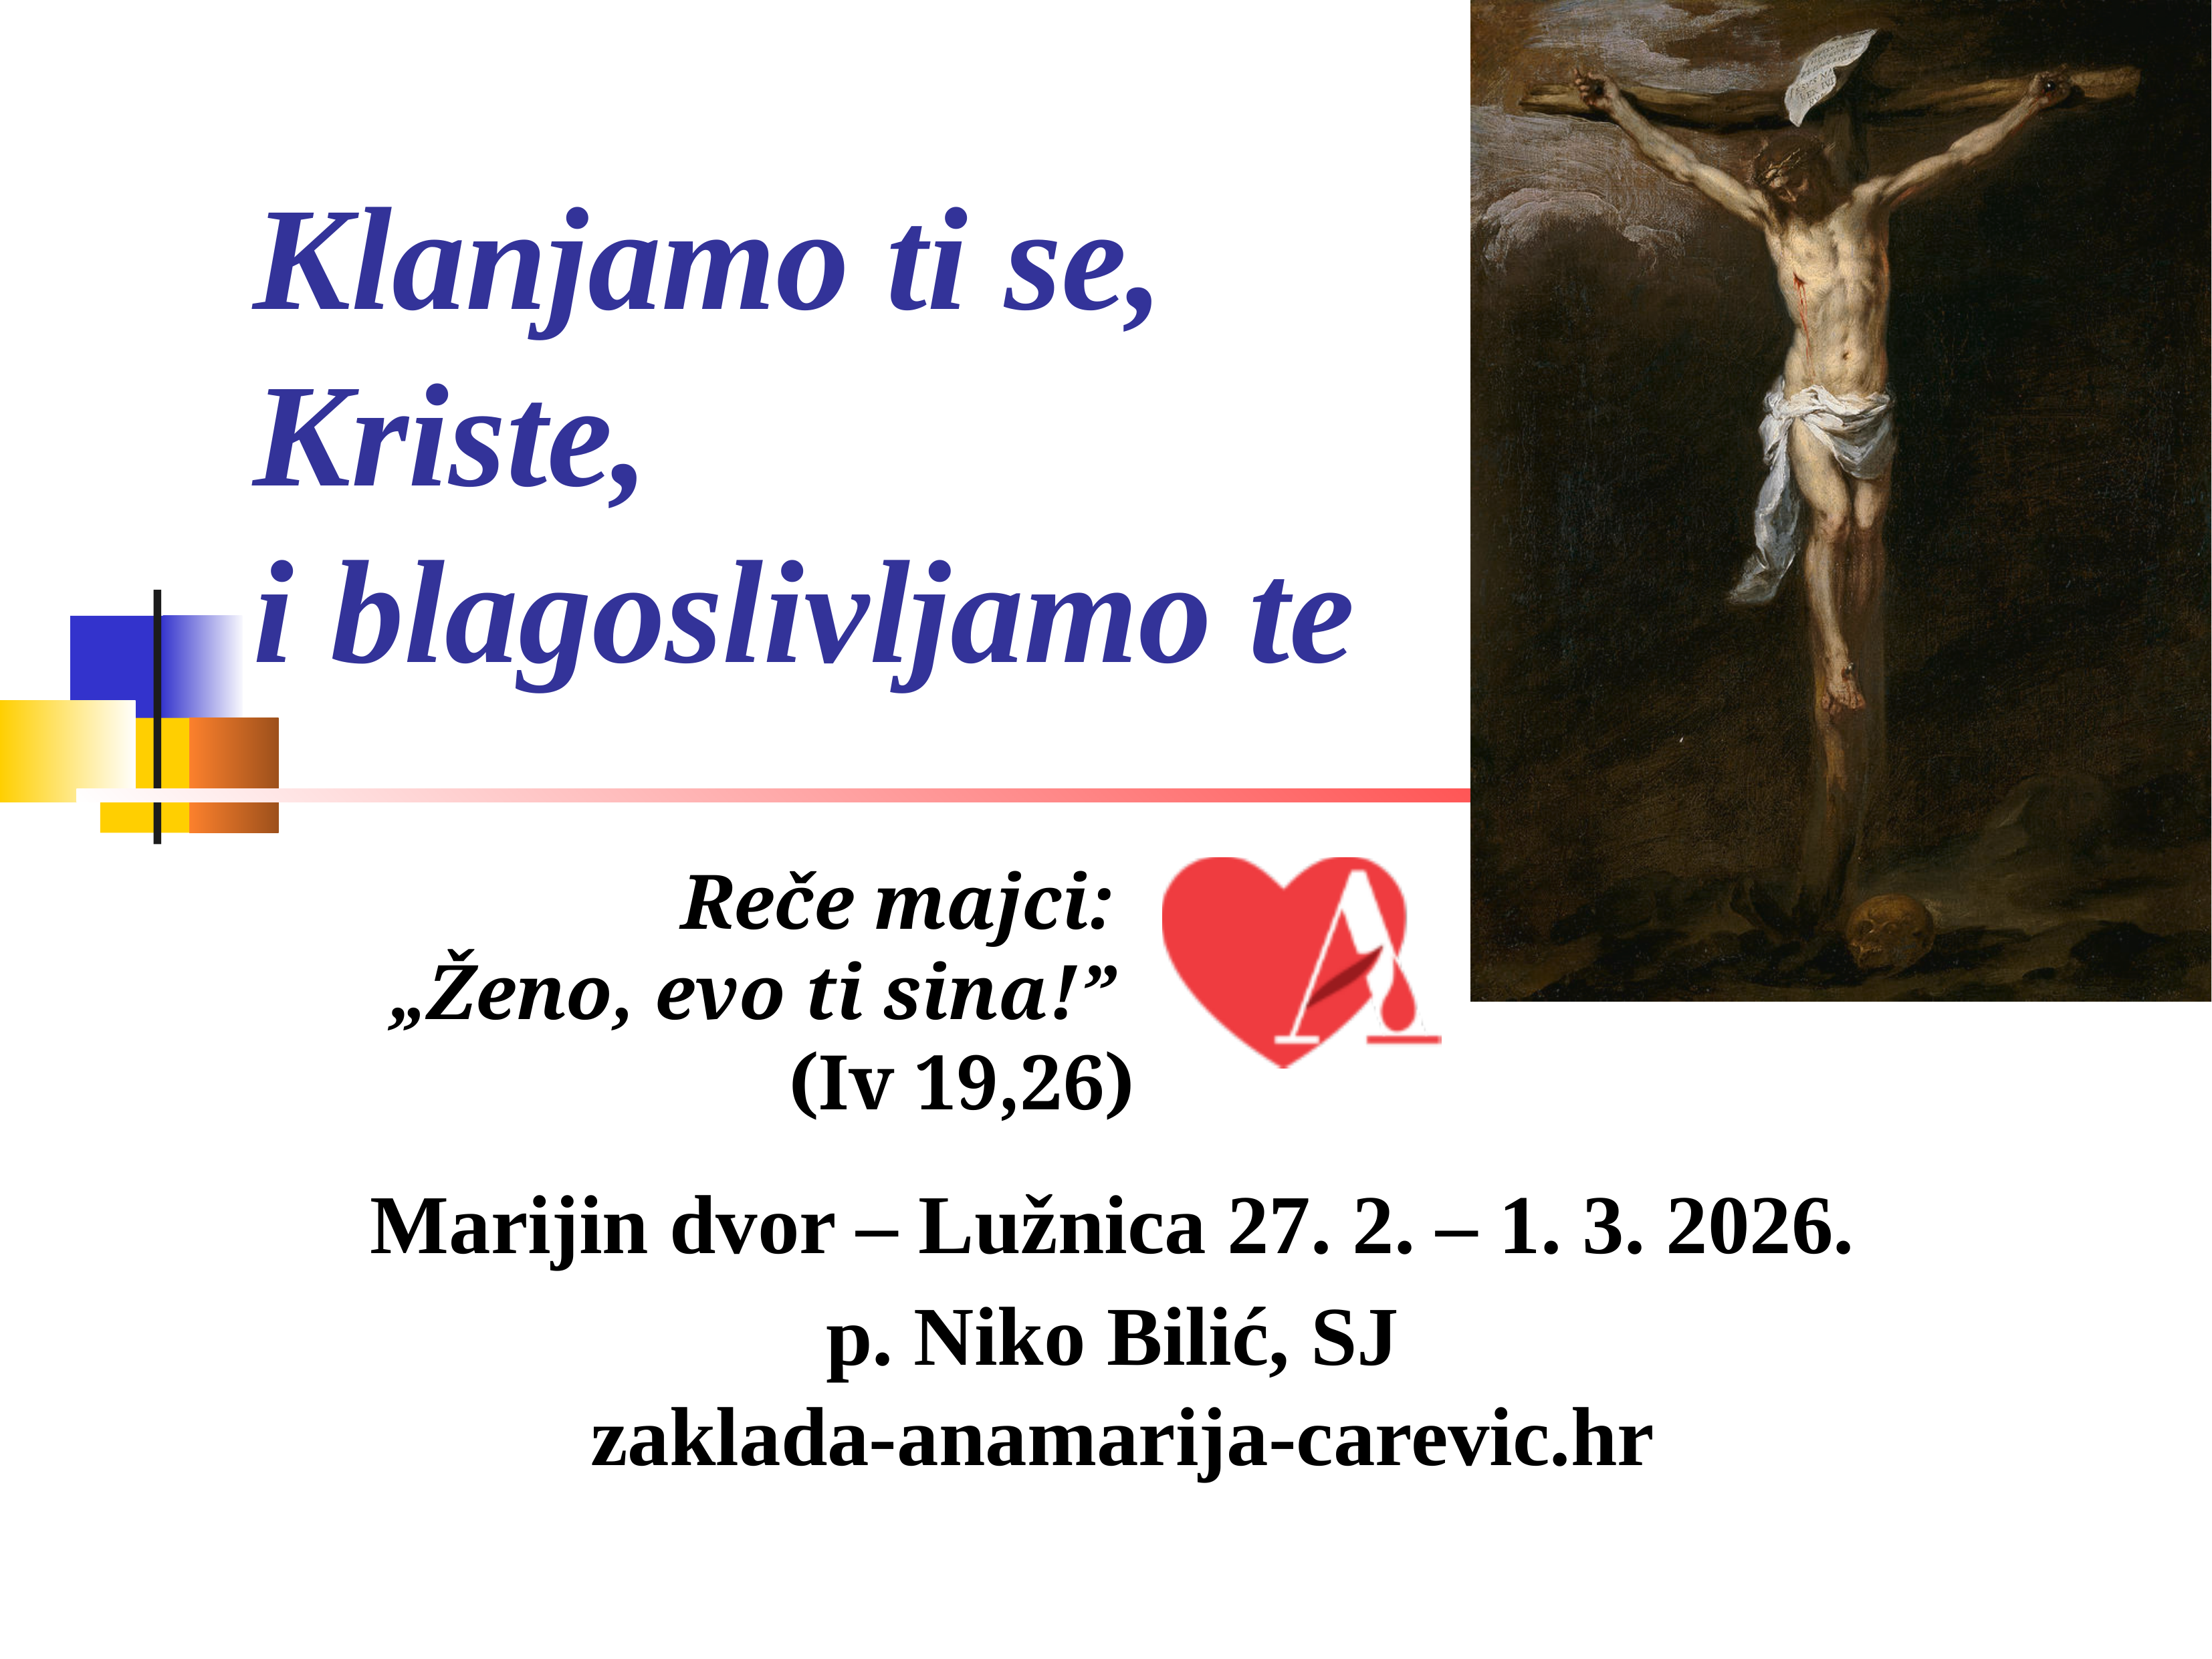

# Klanjamo ti se, Kriste, i blagoslivljamo te
Reče majci:
„Ženo, evo ti sina!”
(Iv 19,26)
Marijin dvor – Lužnica 27. 2. – 1. 3. 2026.
p. Niko Bilić, SJ
zaklada-anamarija-carevic.hr